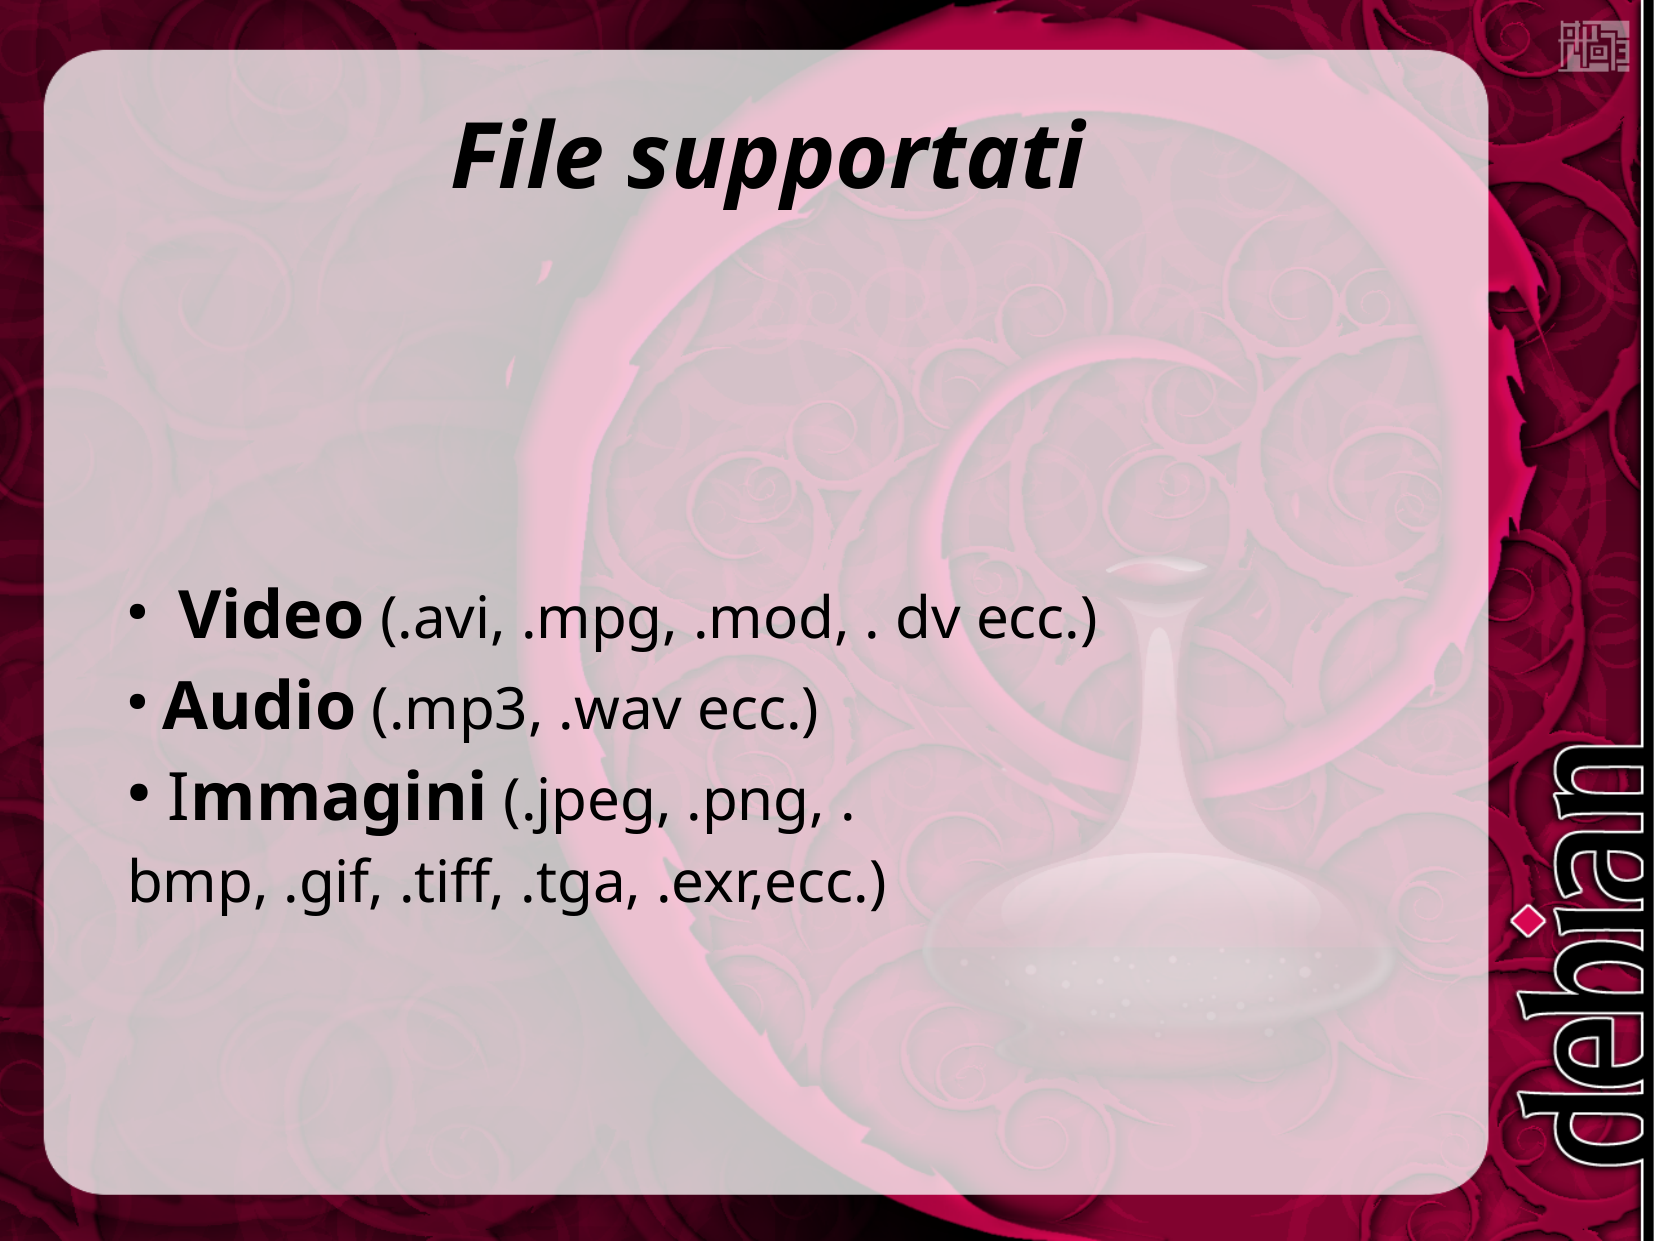

# File supportati
 Video (.avi, .mpg, .mod, . dv ecc.)
 Audio (.mp3, .wav ecc.)
 Immagini (.jpeg, .png, . bmp, .gif, .tiff, .tga, .exr,ecc.)